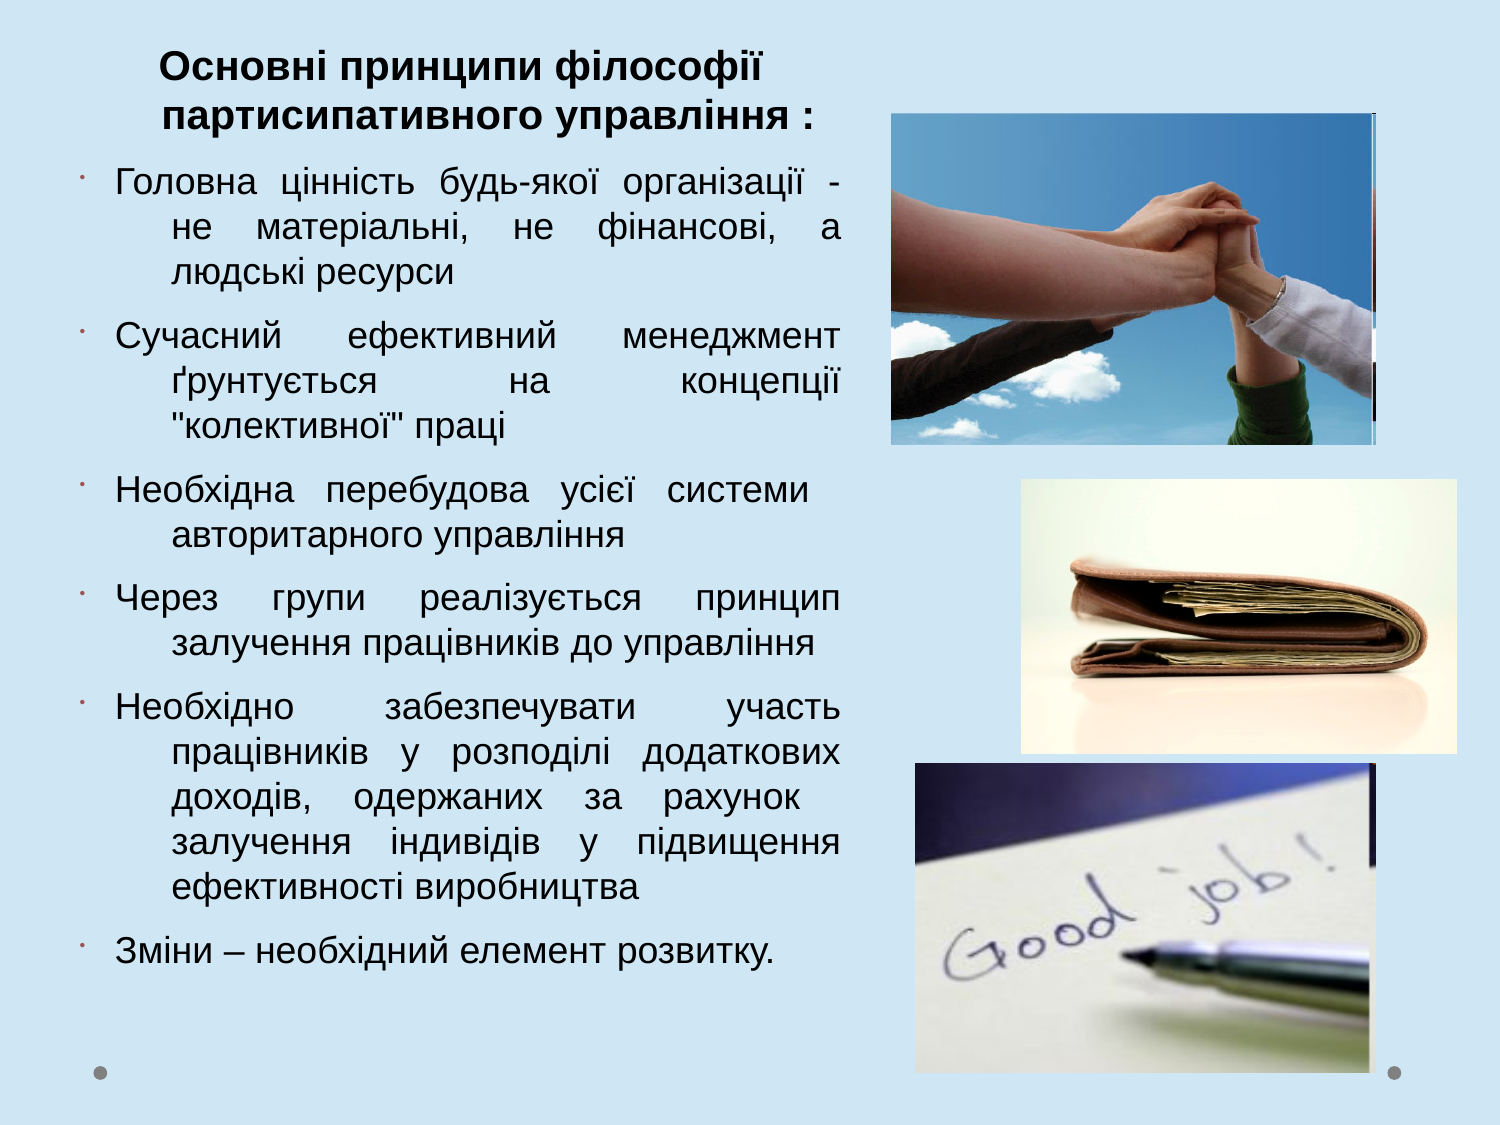

Основні принципи філософії партисипативного управління :
Головна цінність будь-якої організації - не матеріальні, не фінансові, а людські ресурси
Сучасний ефективний менеджмент ґрунтується на концепції "колективної" праці
Необхідна перебудова усієї системи авторитарного управління
Через групи реалізується принцип залучення працівників до управління
Необхідно забезпечувати участь працівників у розподілі додаткових доходів, одержаних за рахунок залучення індивідів у підвищення ефективності виробництва
Зміни – необхідний елемент розвитку.